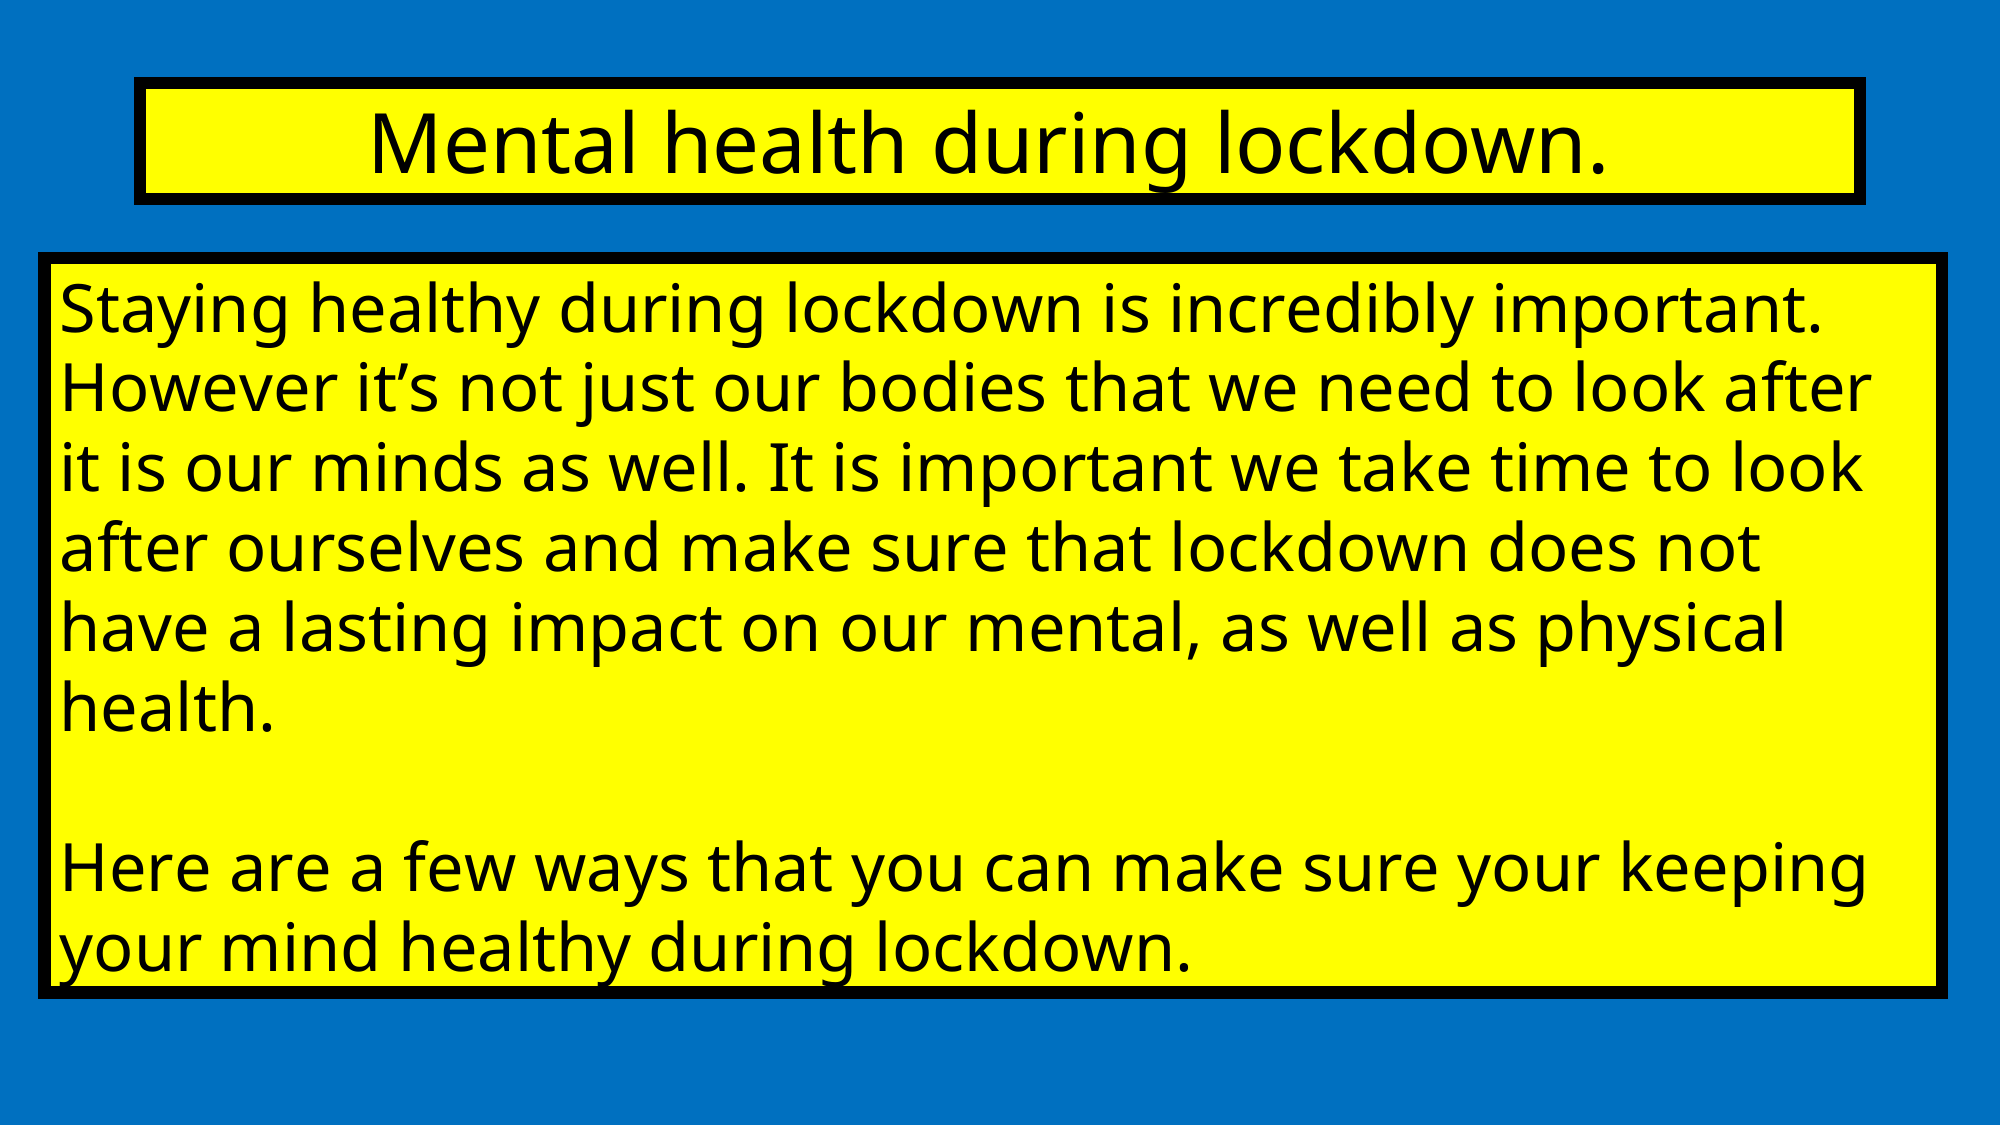

Mental health during lockdown.
Staying healthy during lockdown is incredibly important. However it’s not just our bodies that we need to look after it is our minds as well. It is important we take time to look after ourselves and make sure that lockdown does not have a lasting impact on our mental, as well as physical health.
Here are a few ways that you can make sure your keeping your mind healthy during lockdown.